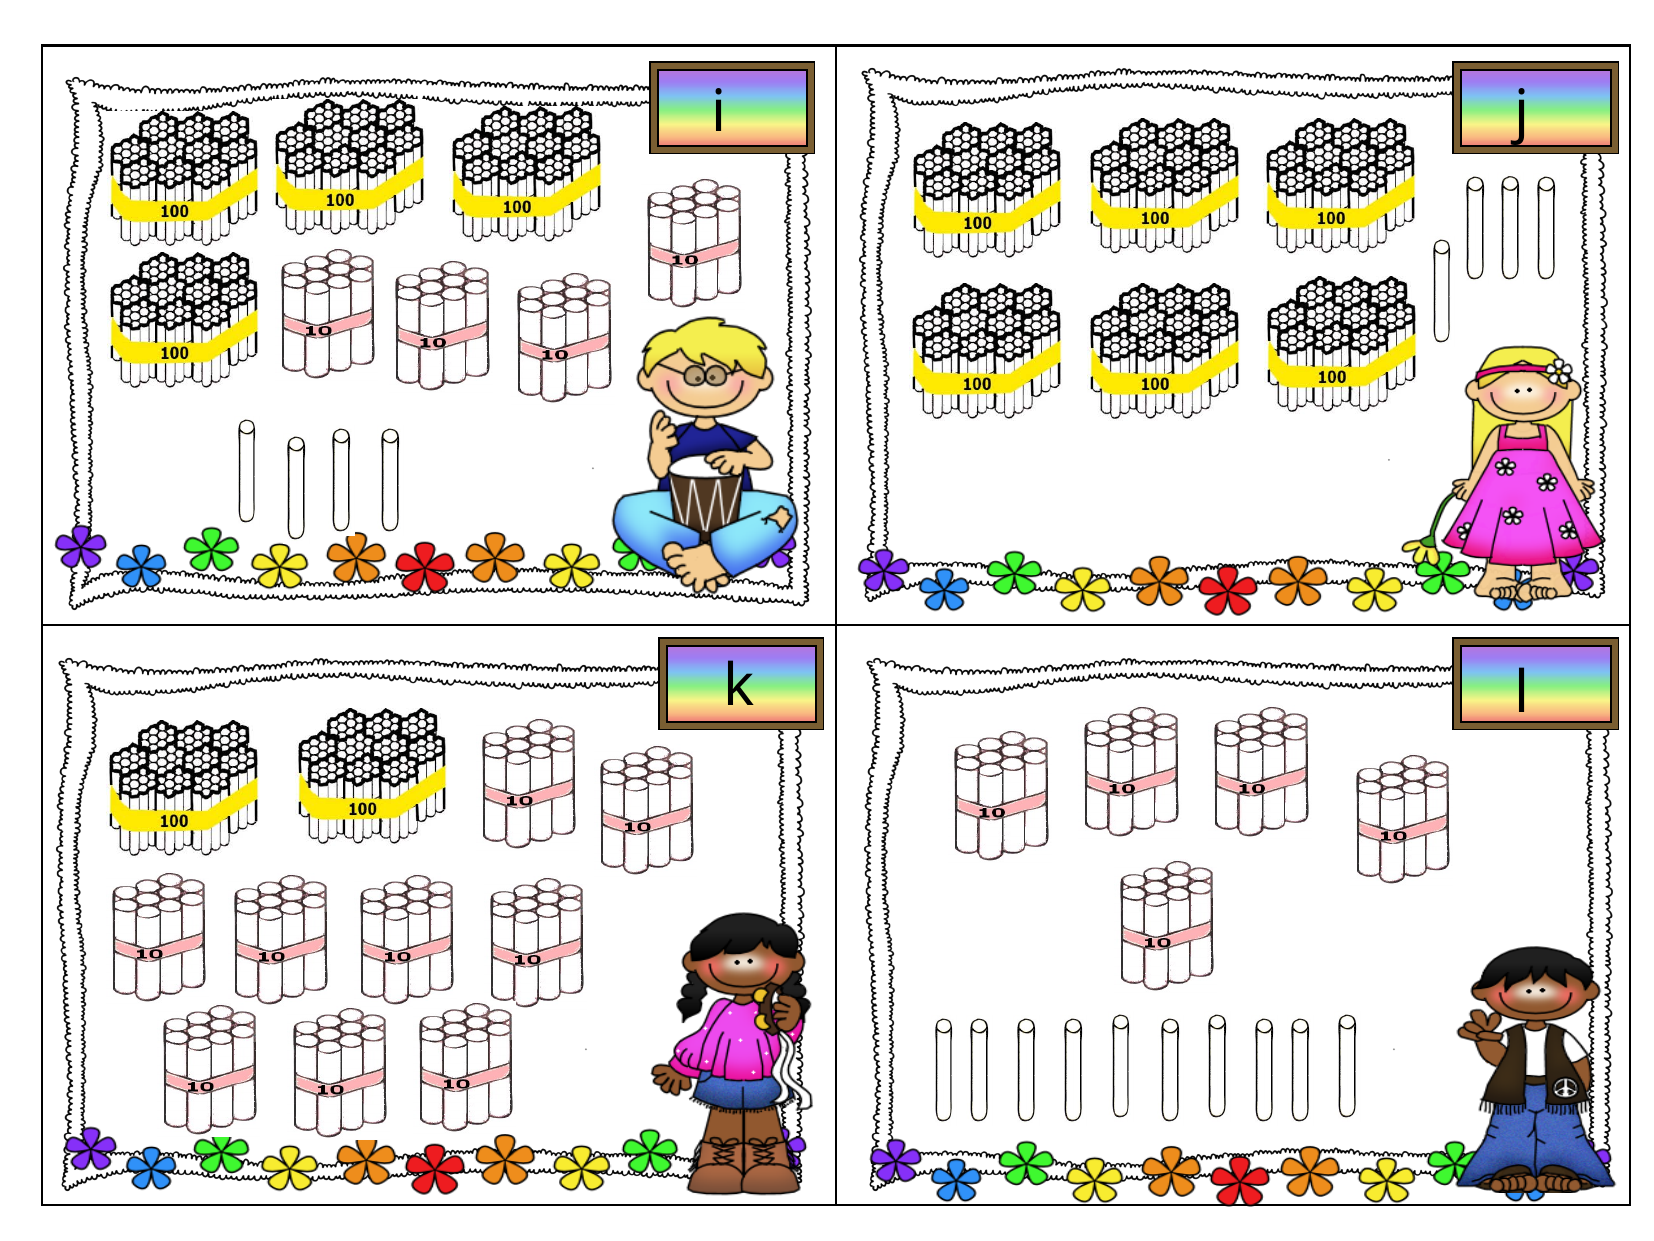

| | |
| --- | --- |
| | |
i
j
k
l